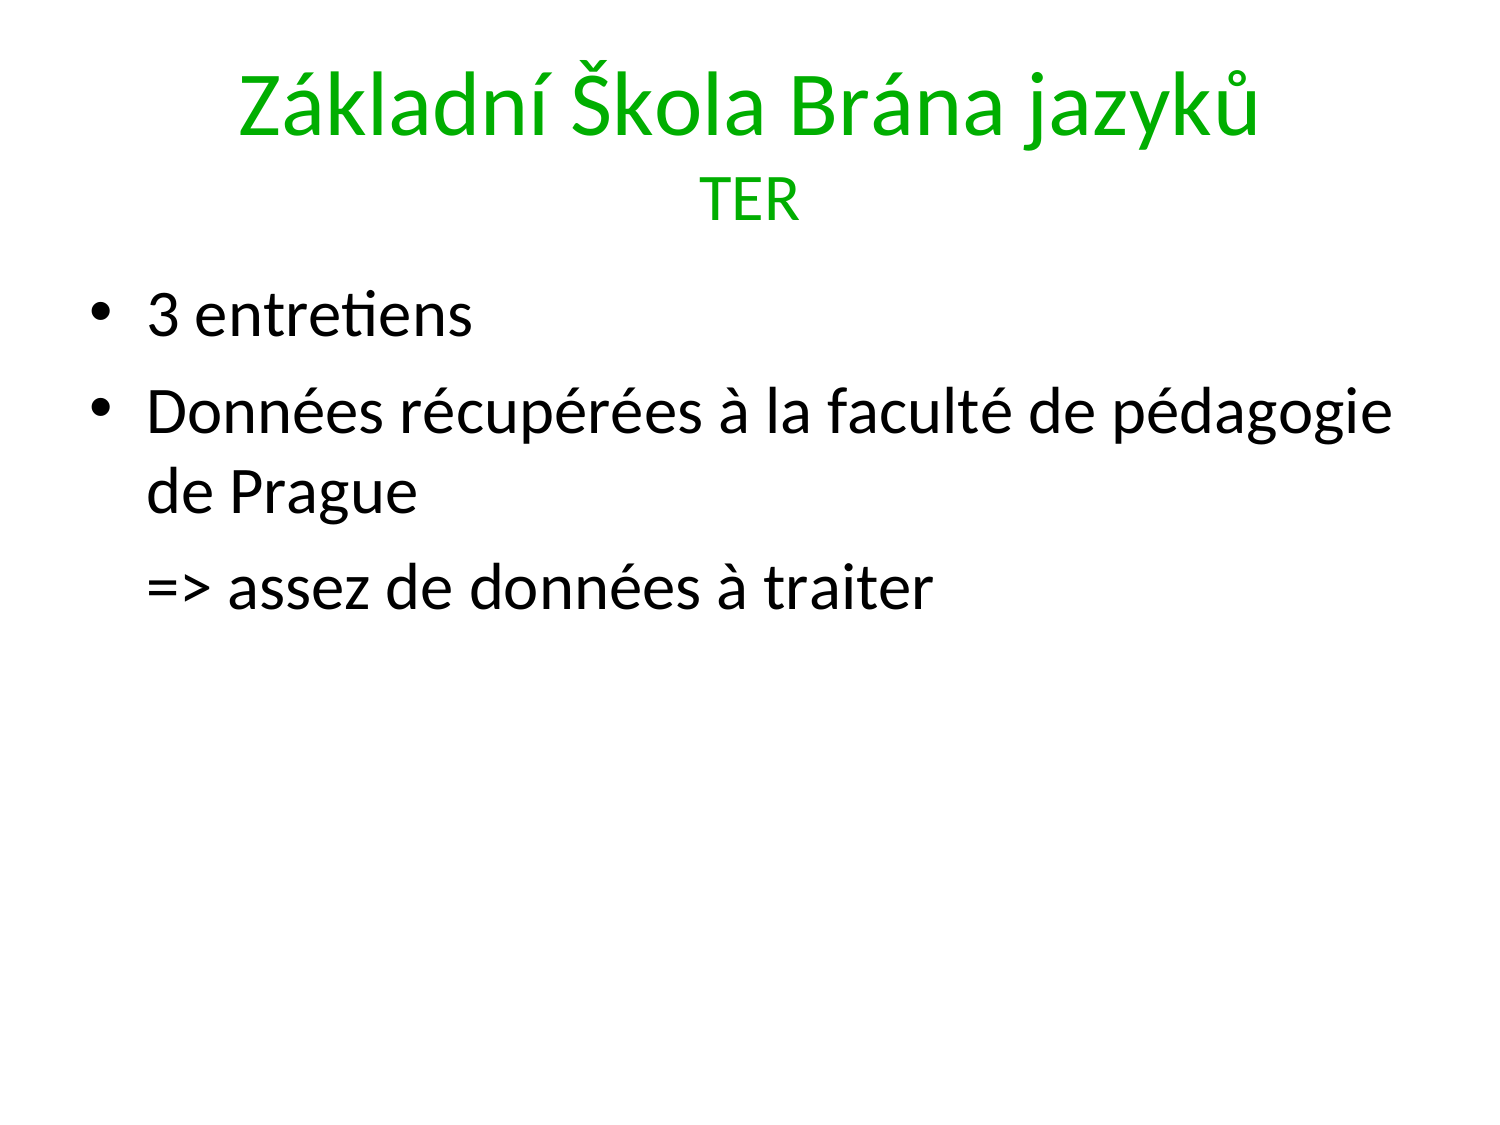

# Základní Škola Brána jazyků TER
3 entretiens
Données récupérées à la faculté de pédagogie de Prague
=> assez de données à traiter